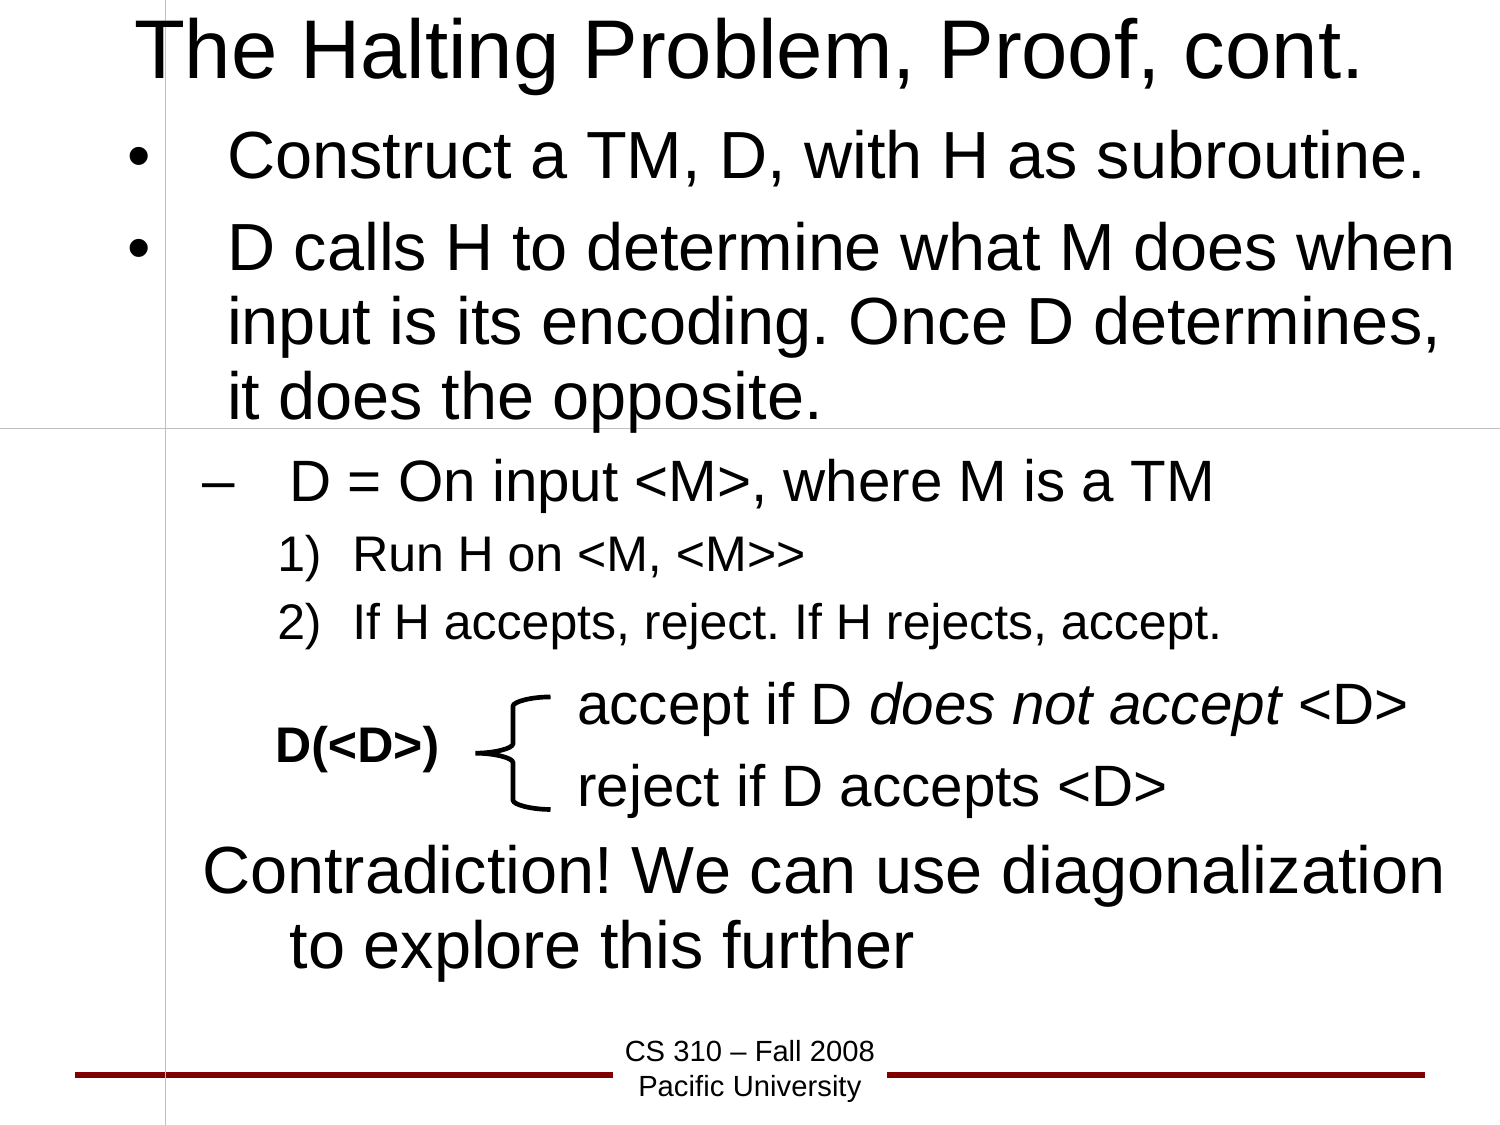

The Halting Problem, Proof, cont.
# Construct a TM, D, with H as subroutine.
D calls H to determine what M does when input is its encoding. Once D determines, it does the opposite.
D = On input <M>, where M is a TM
Run H on <M, <M>>
If H accepts, reject. If H rejects, accept.
			accept if D does not accept <D>
 		reject if D accepts <D>
Contradiction! We can use diagonalization to explore this further
D(<D>)